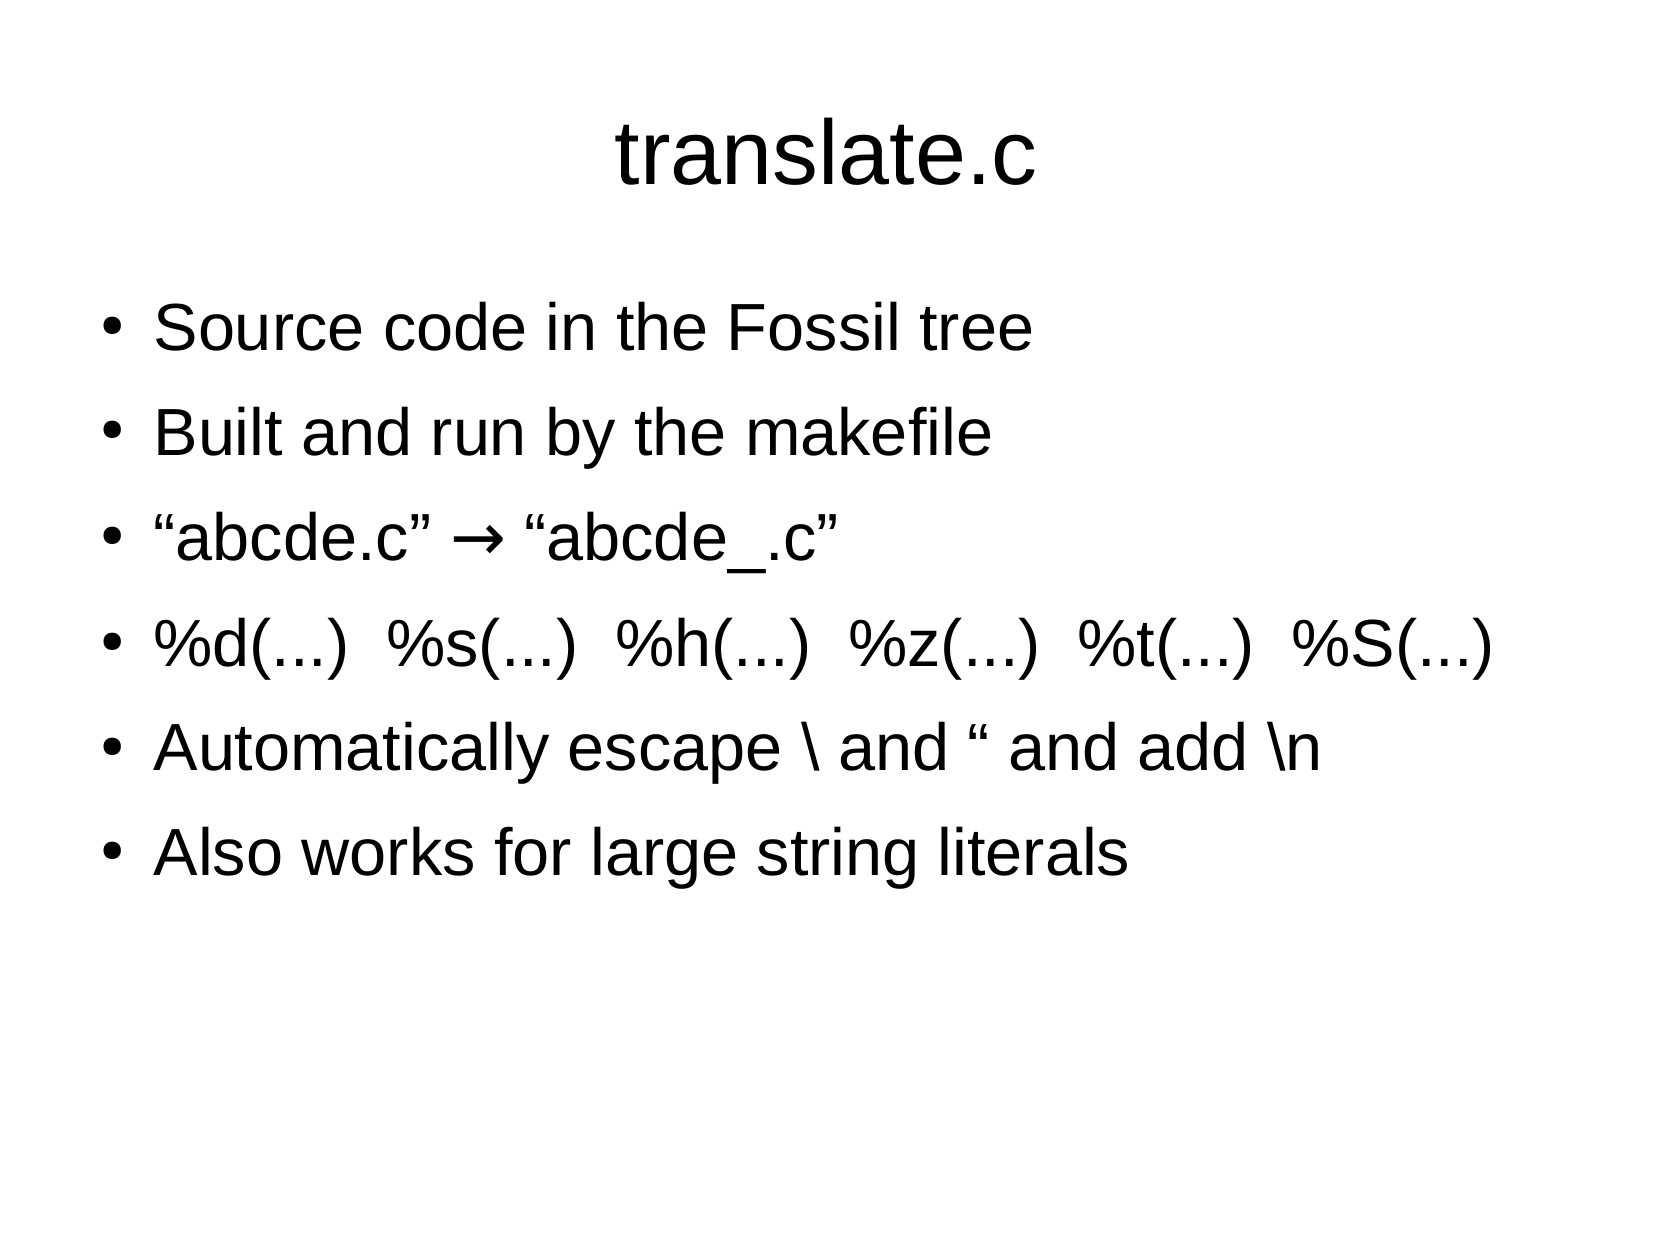

# translate.c
Source code in the Fossil tree
Built and run by the makefile
“abcde.c” → “abcde_.c”
%d(...) %s(...) %h(...) %z(...) %t(...) %S(...)
Automatically escape \ and “ and add \n
Also works for large string literals